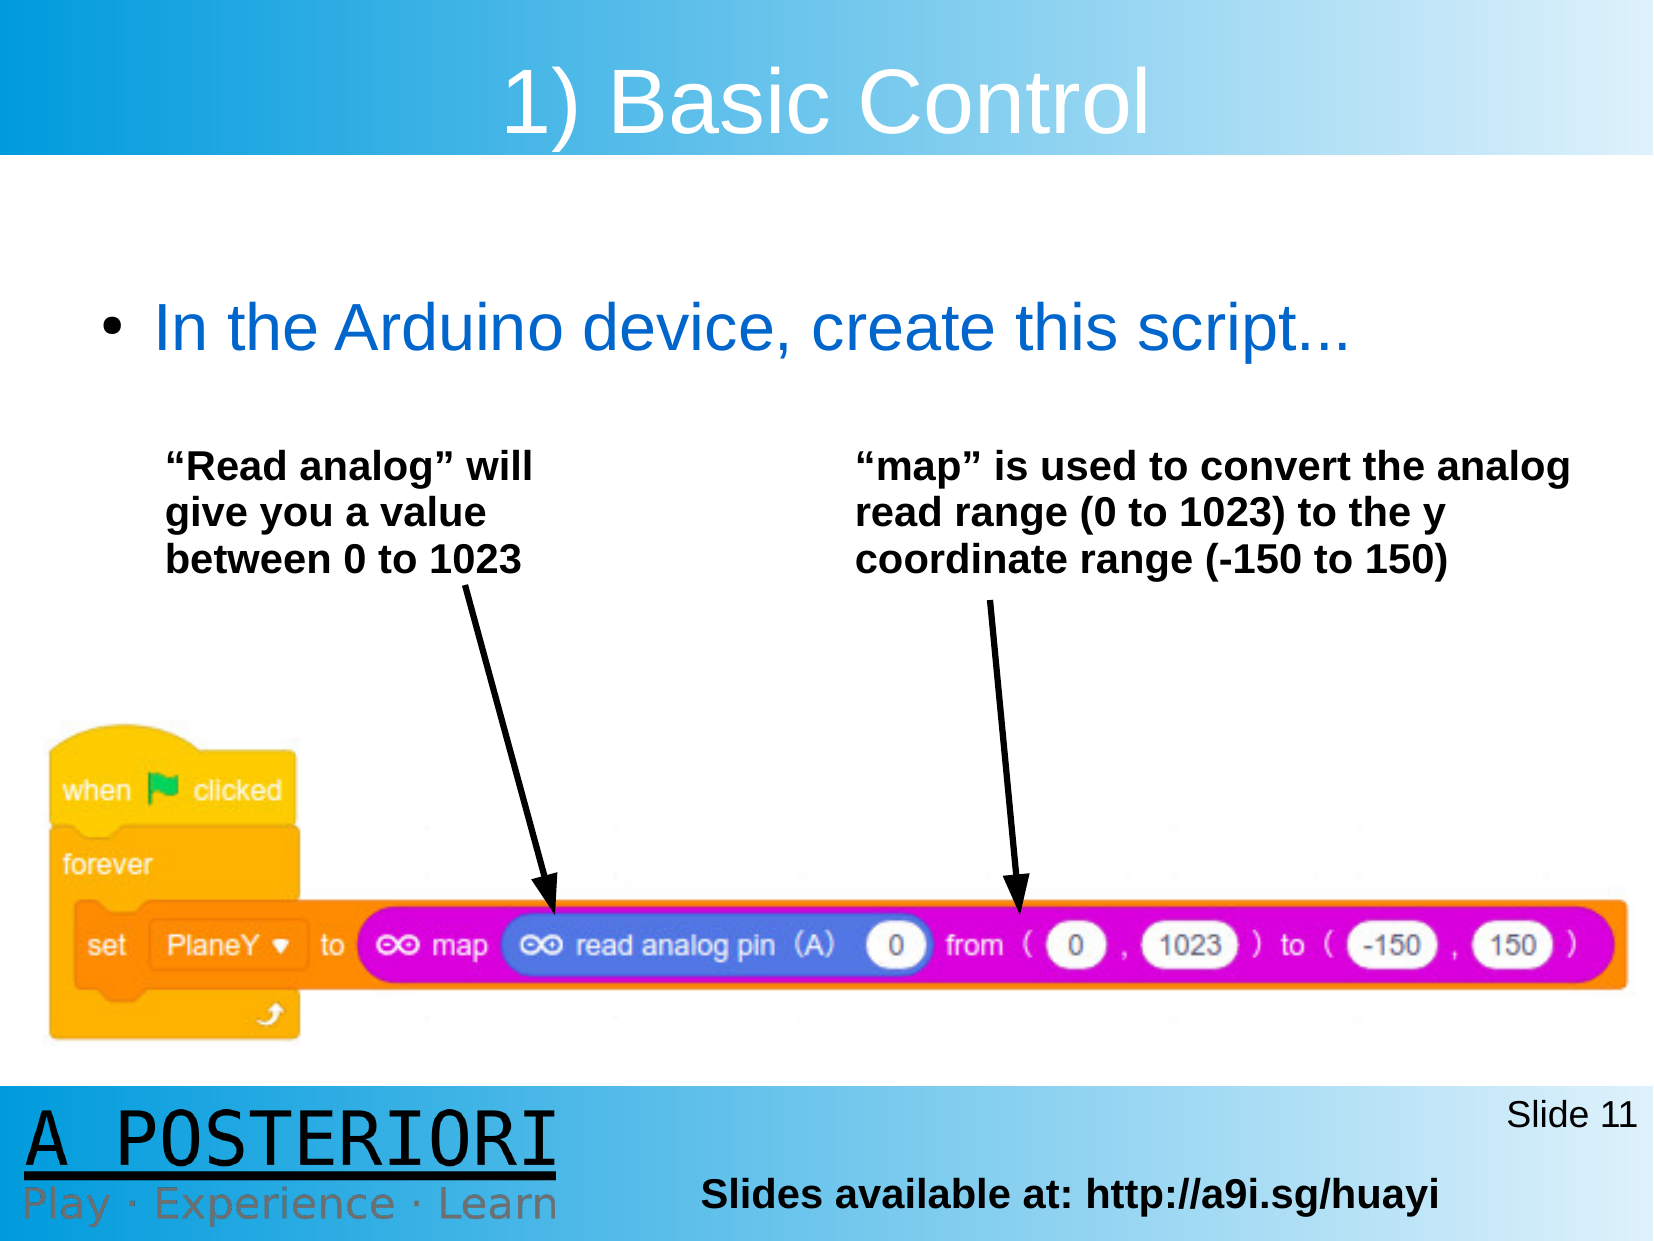

# 1) Basic Control
In the Arduino device, create this script...
“Read analog” will give you a value between 0 to 1023
“map” is used to convert the analog read range (0 to 1023) to the y coordinate range (-150 to 150)